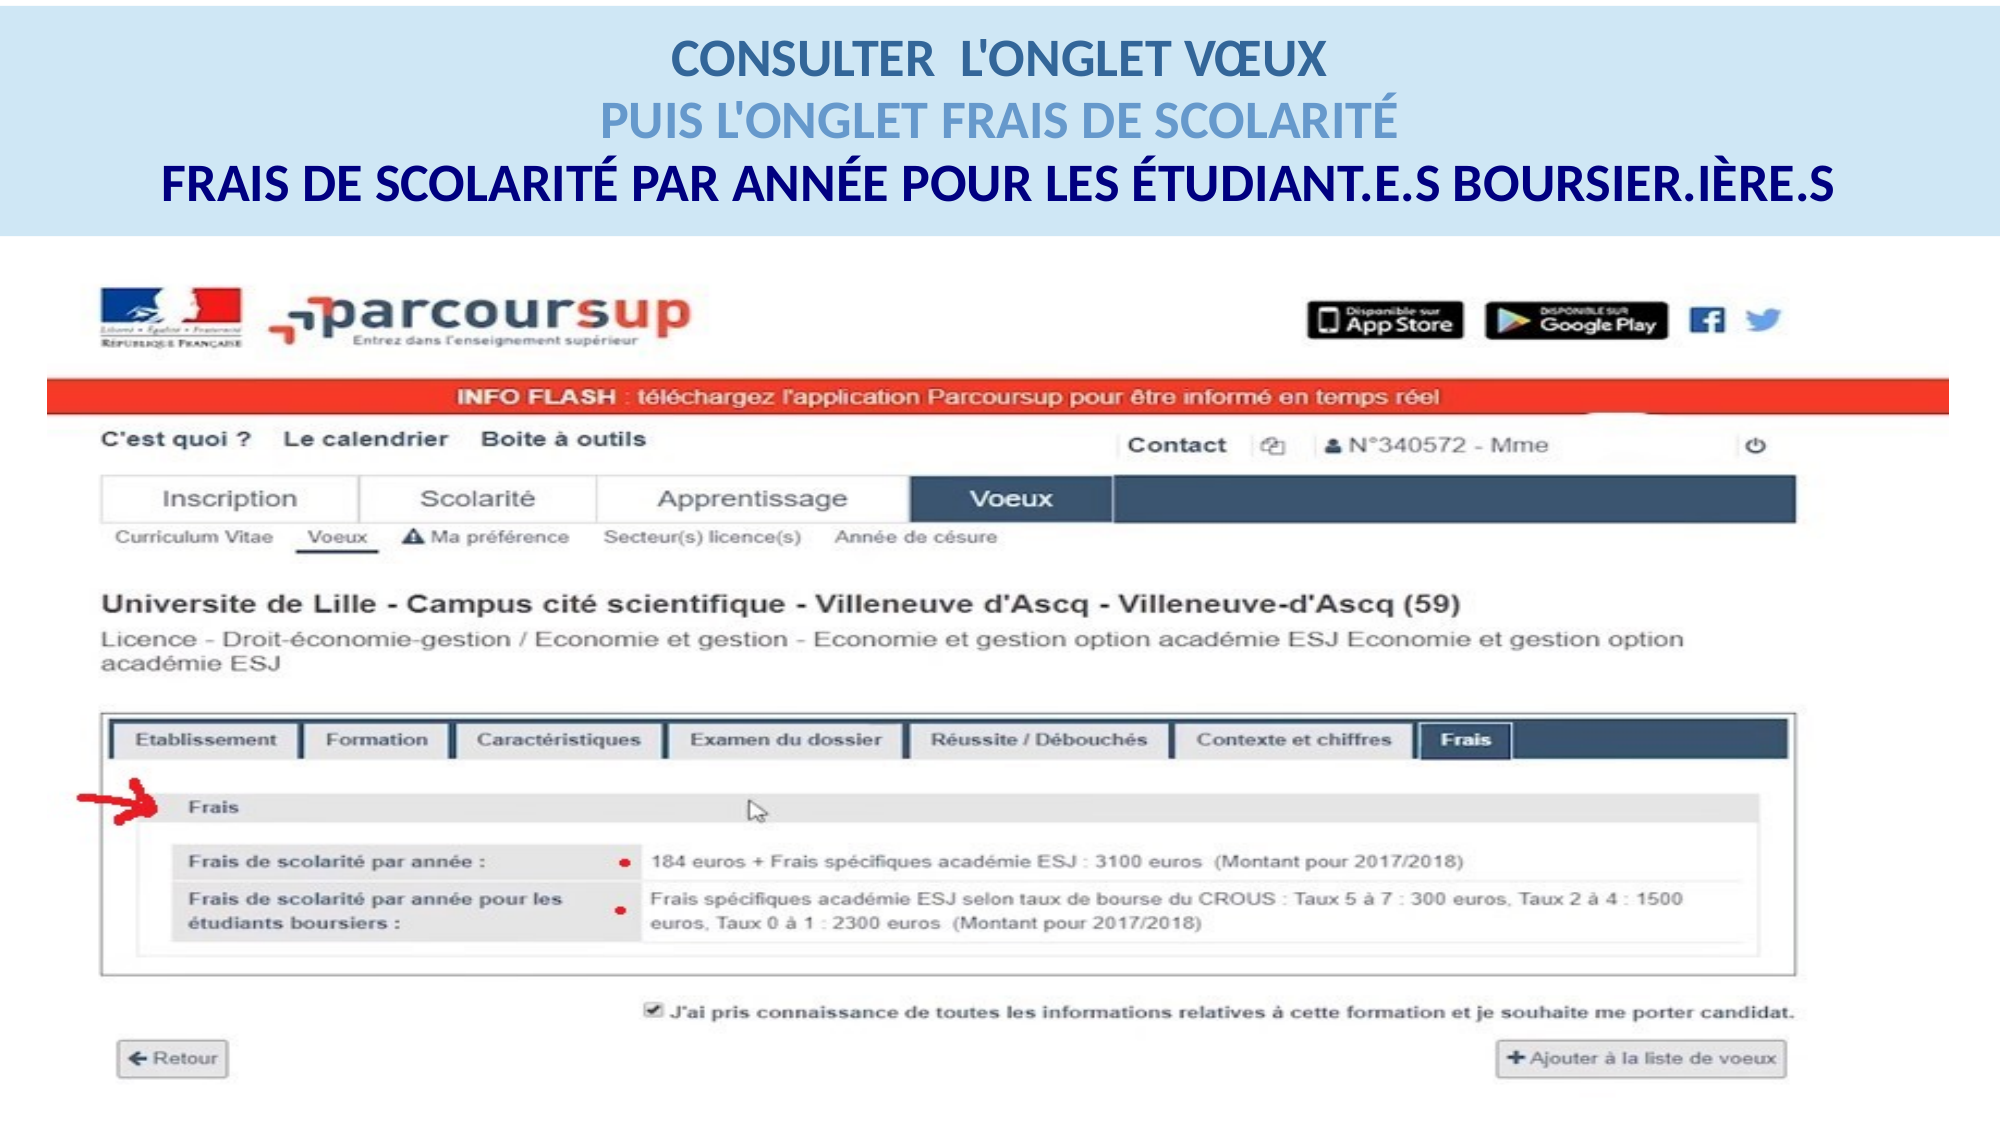

# CONSULTER L'ONGLET VŒUX PUIS L'ONGLET FRAIS DE SCOLARITÉ FRAIS DE SCOLARITÉ PAR ANNÉE POUR LES ÉTUDIANT.E.S BOURSIER.IÈRE.S